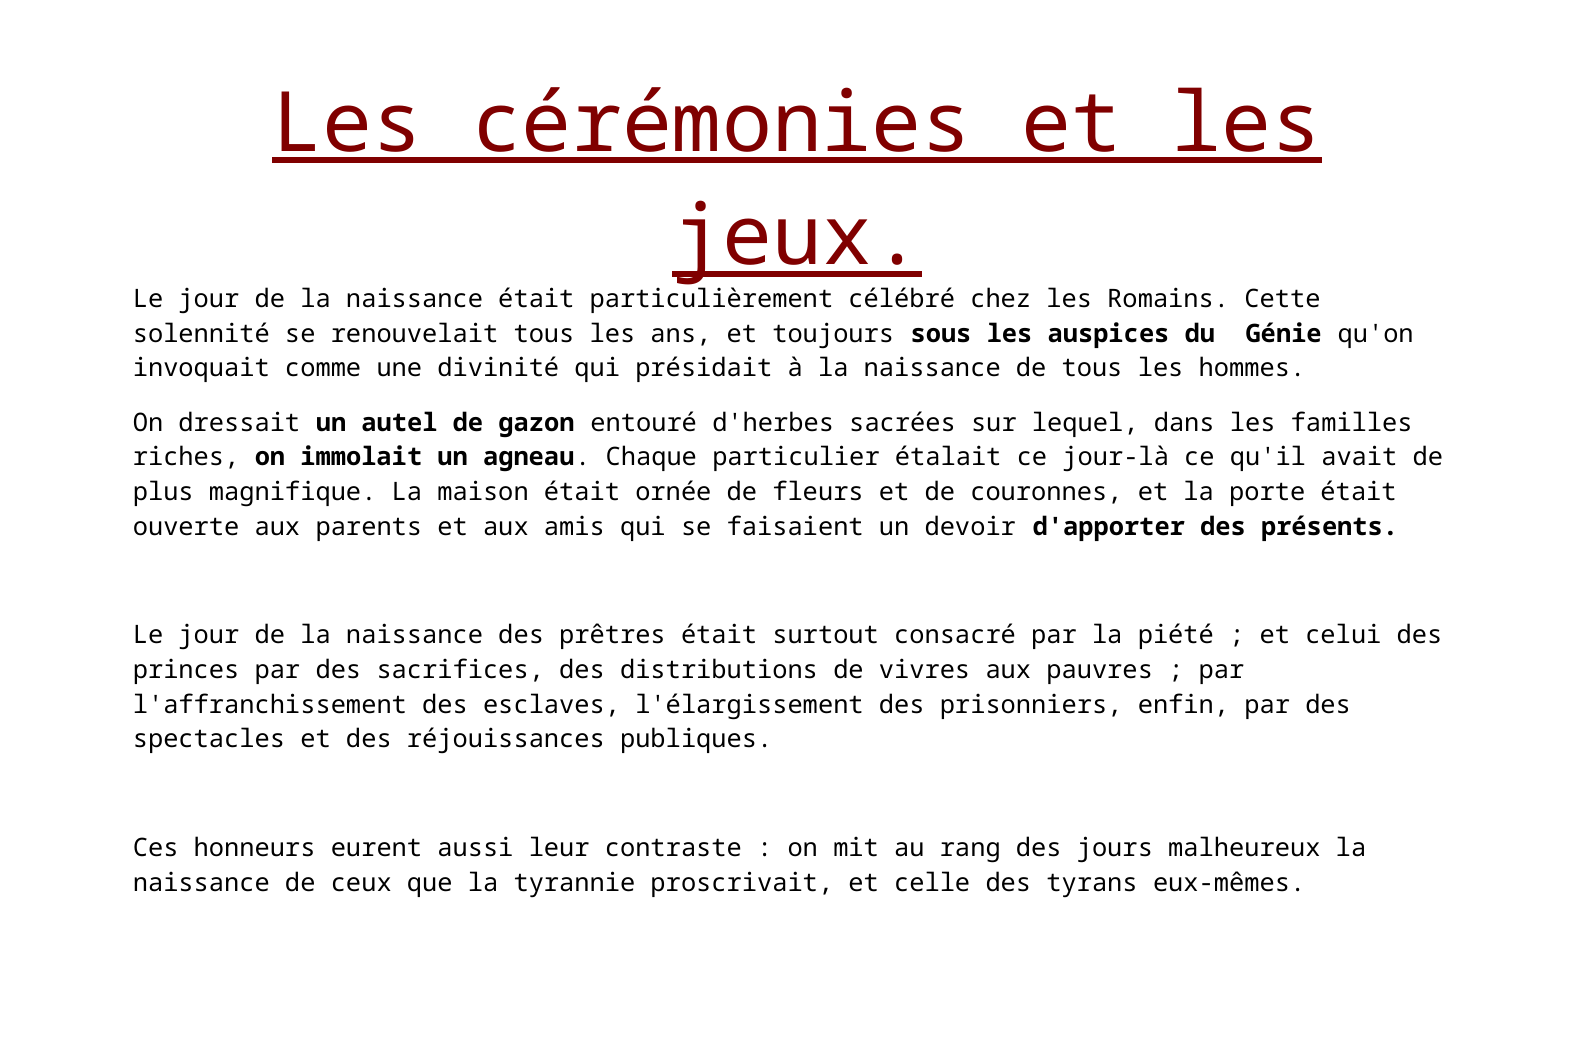

# Les cérémonies et les jeux.
Le jour de la naissance était particulièrement célébré chez les Romains. Cette solennité se renouvelait tous les ans, et toujours sous les auspices du Génie qu'on invoquait comme une divinité qui présidait à la naissance de tous les hommes.
On dressait un autel de gazon entouré d'herbes sacrées sur lequel, dans les familles riches, on immolait un agneau. Chaque particulier étalait ce jour-là ce qu'il avait de plus magnifique. La maison était ornée de fleurs et de couronnes, et la porte était ouverte aux parents et aux amis qui se faisaient un devoir d'apporter des présents.
Le jour de la naissance des prêtres était surtout consacré par la piété ; et celui des princes par des sacrifices, des distributions de vivres aux pauvres ; par l'affranchissement des esclaves, l'élargissement des prisonniers, enfin, par des spectacles et des réjouissances publiques.
Ces honneurs eurent aussi leur contraste : on mit au rang des jours malheureux la naissance de ceux que la tyrannie proscrivait, et celle des tyrans eux-mêmes.